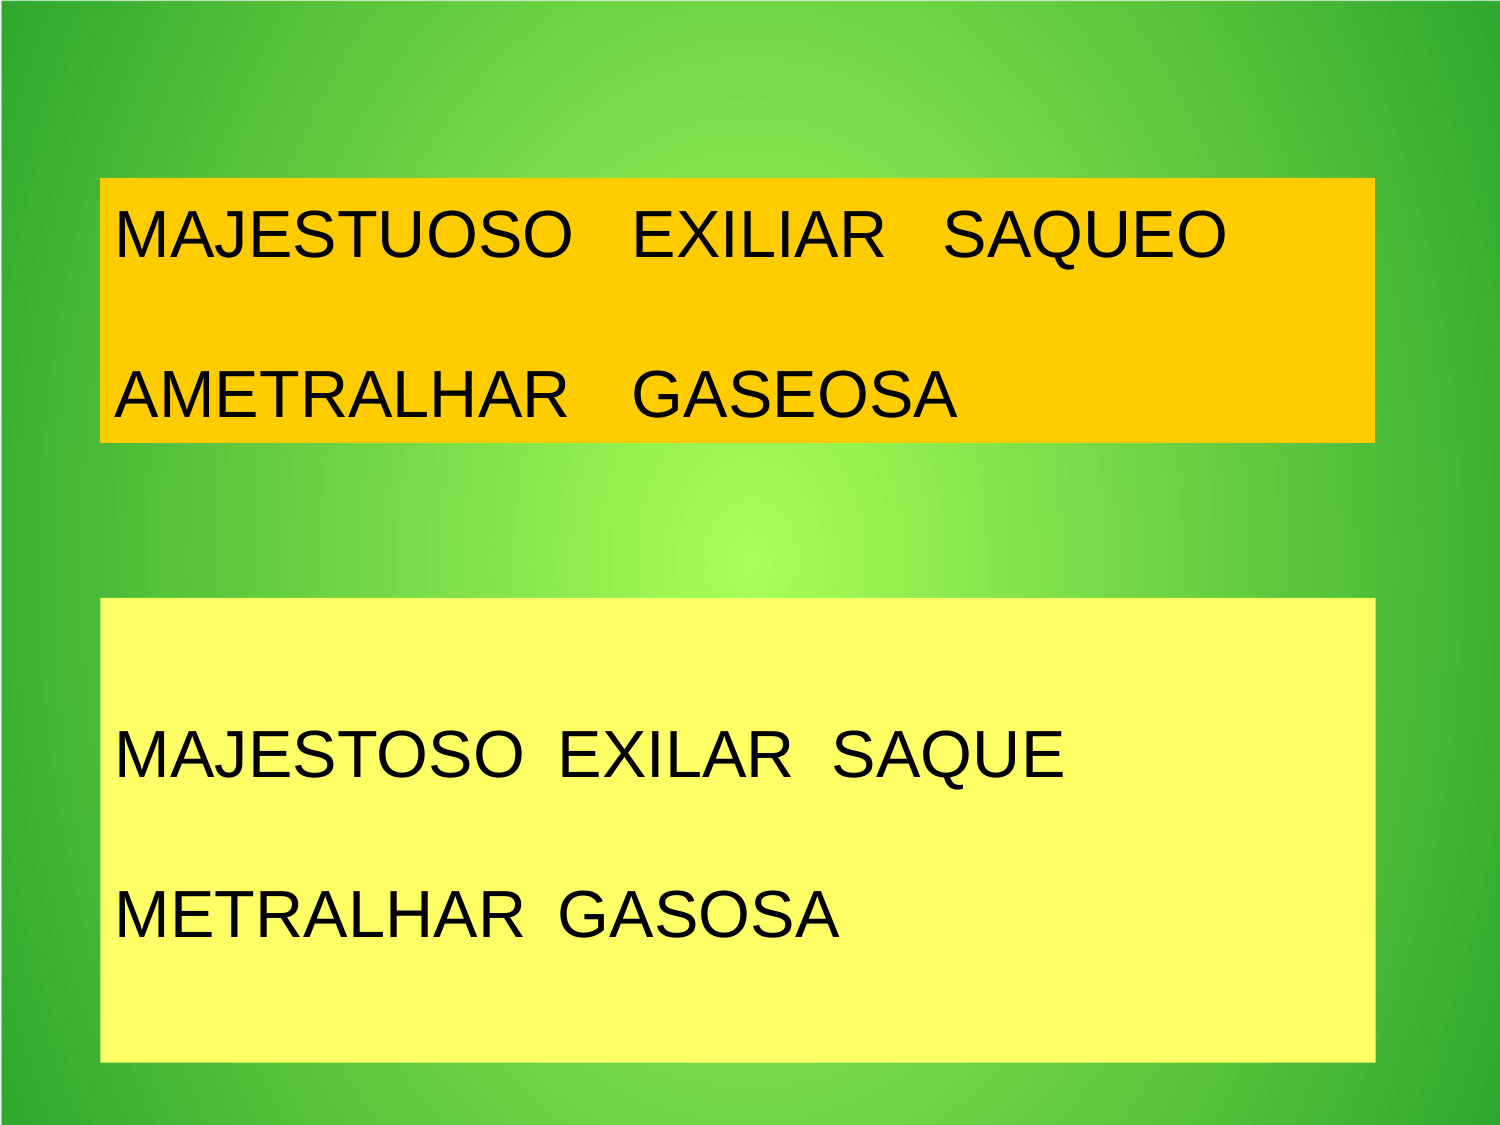

MAJESTUOSO	EXILIAR SAQUEO
AMETRALHAR	GASEOSA
MAJESTOSO	EXILAR SAQUE
METRALHAR	GASOSA